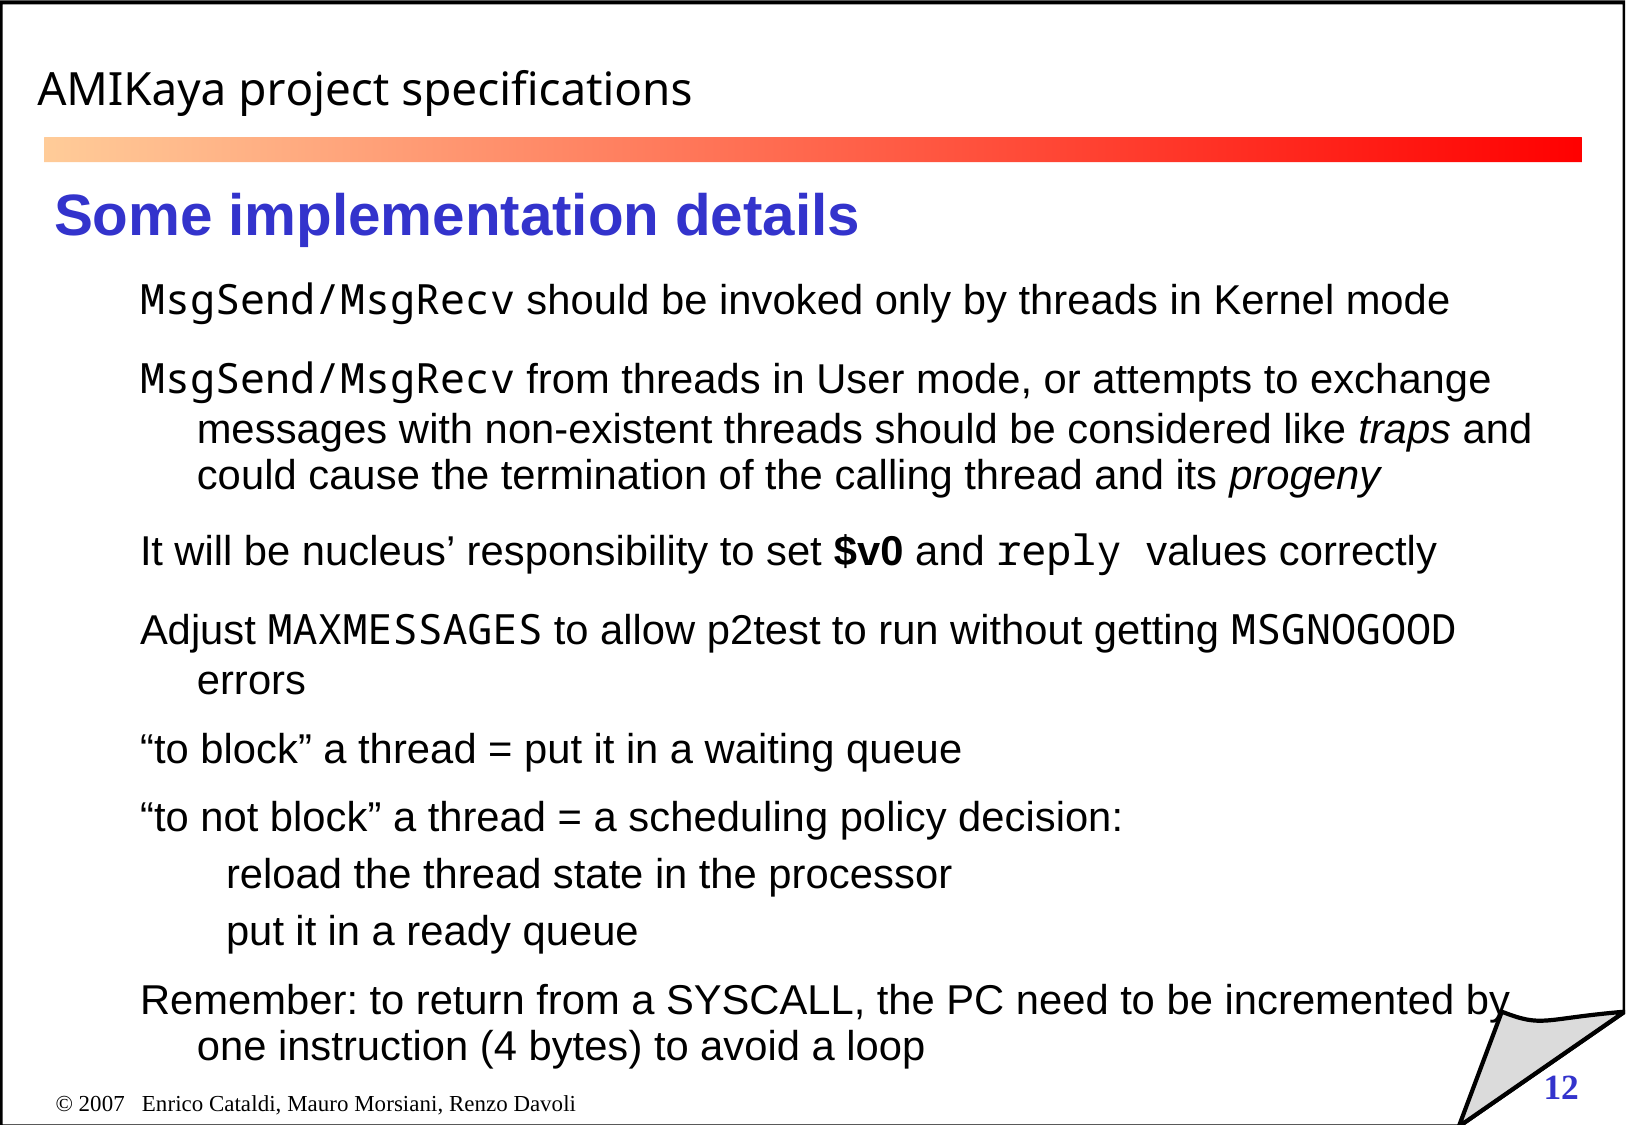

# AMIKaya project specifications
Some implementation details
MsgSend/MsgRecv should be invoked only by threads in Kernel mode
MsgSend/MsgRecv from threads in User mode, or attempts to exchange messages with non-existent threads should be considered like traps and could cause the termination of the calling thread and its progeny
It will be nucleus’ responsibility to set $v0 and reply values correctly
Adjust MAXMESSAGES to allow p2test to run without getting MSGNOGOOD errors
“to block” a thread = put it in a waiting queue
“to not block” a thread = a scheduling policy decision:
reload the thread state in the processor
put it in a ready queue
Remember: to return from a SYSCALL, the PC need to be incremented by one instruction (4 bytes) to avoid a loop